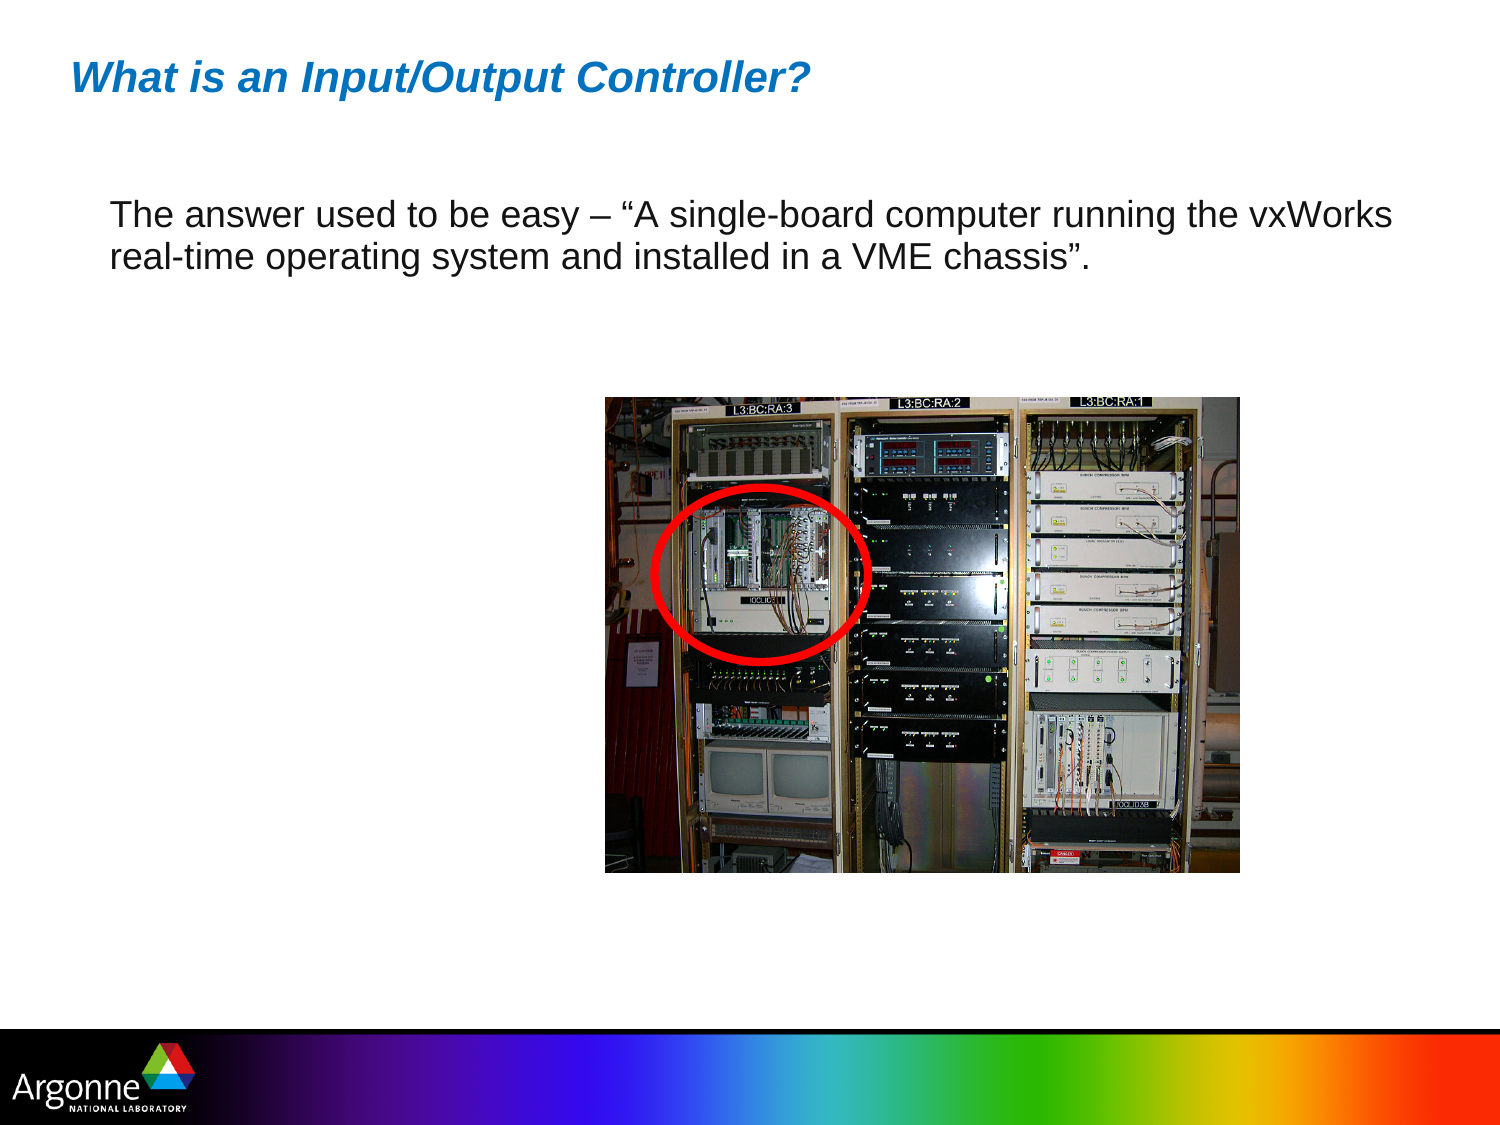

# What is an Input/Output Controller?
The answer used to be easy – “A single-board computer running the vxWorks real-time operating system and installed in a VME chassis”.